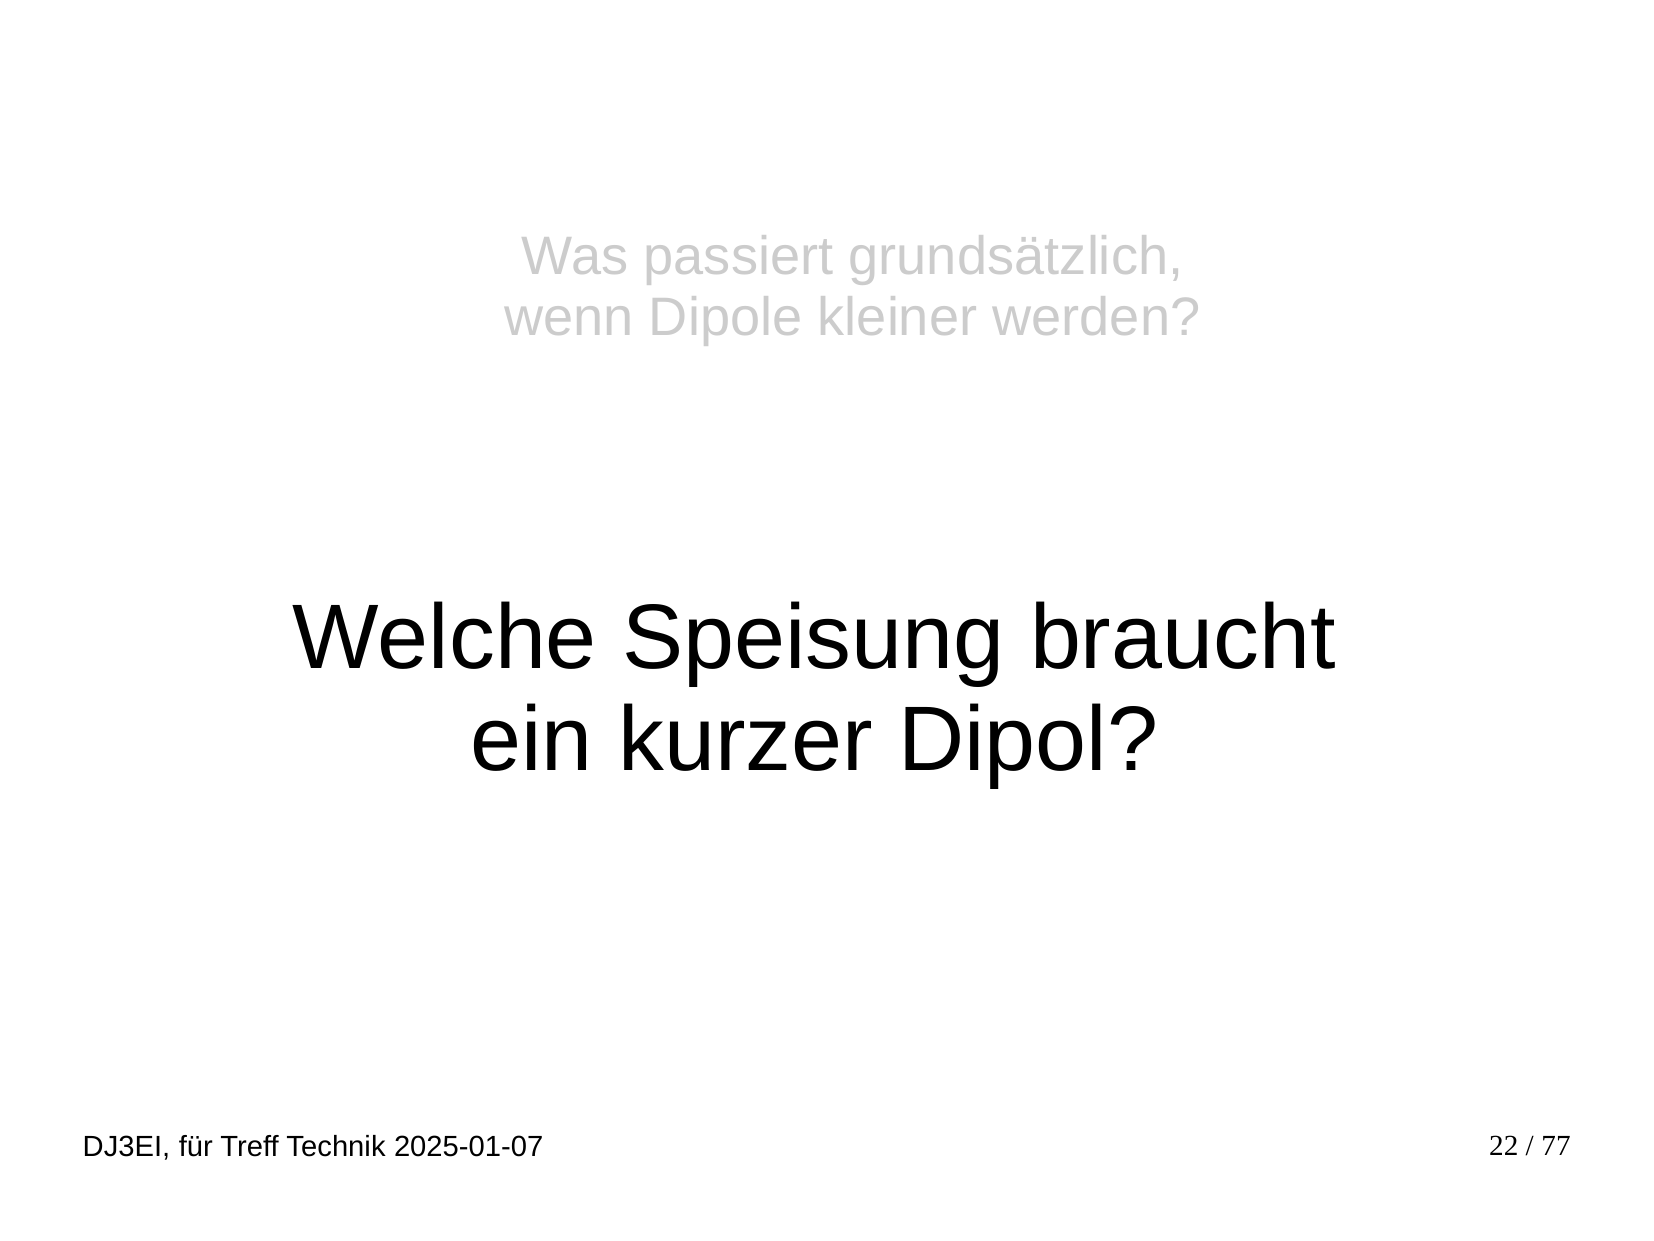

Was passiert grundsätzlich,
wenn Dipole kleiner werden?
# Welche Speisung braucht ein kurzer Dipol?
22